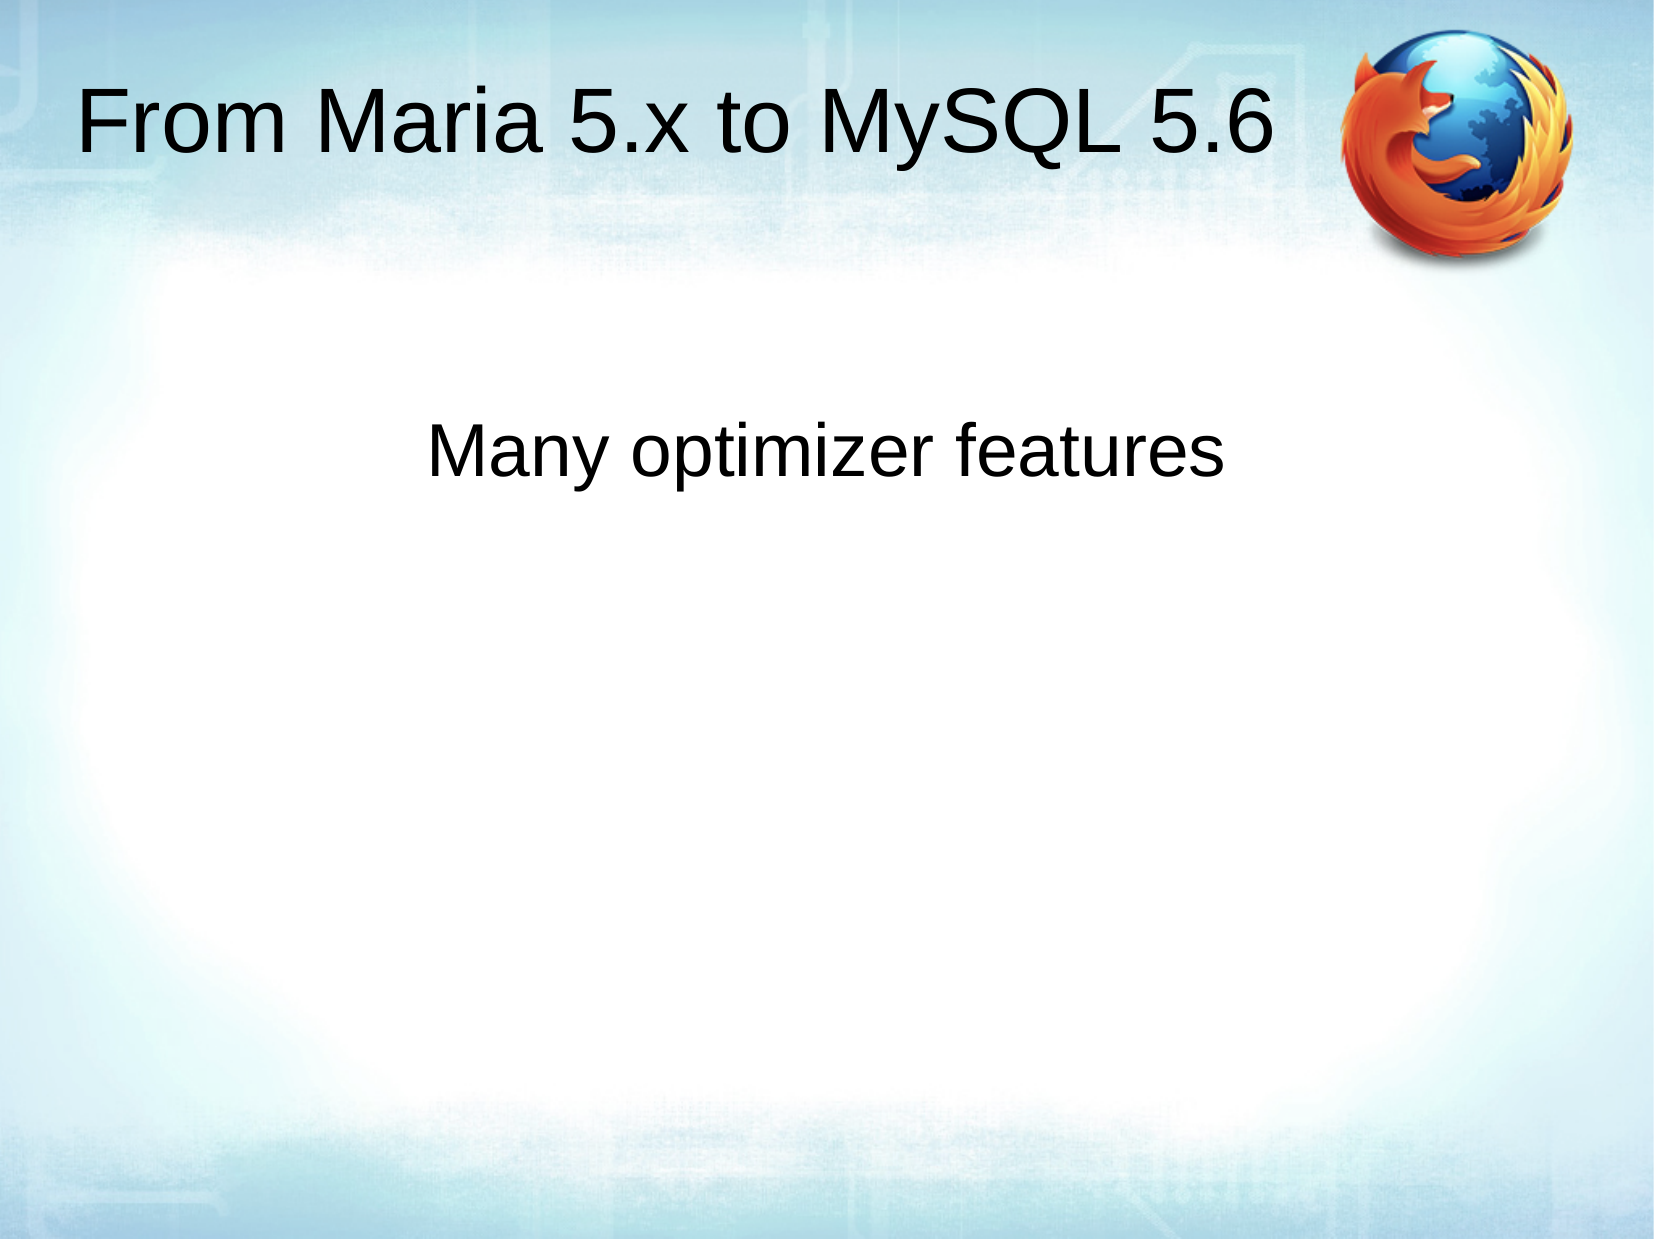

# From Maria 5.x to MySQL 5.6
Many optimizer features